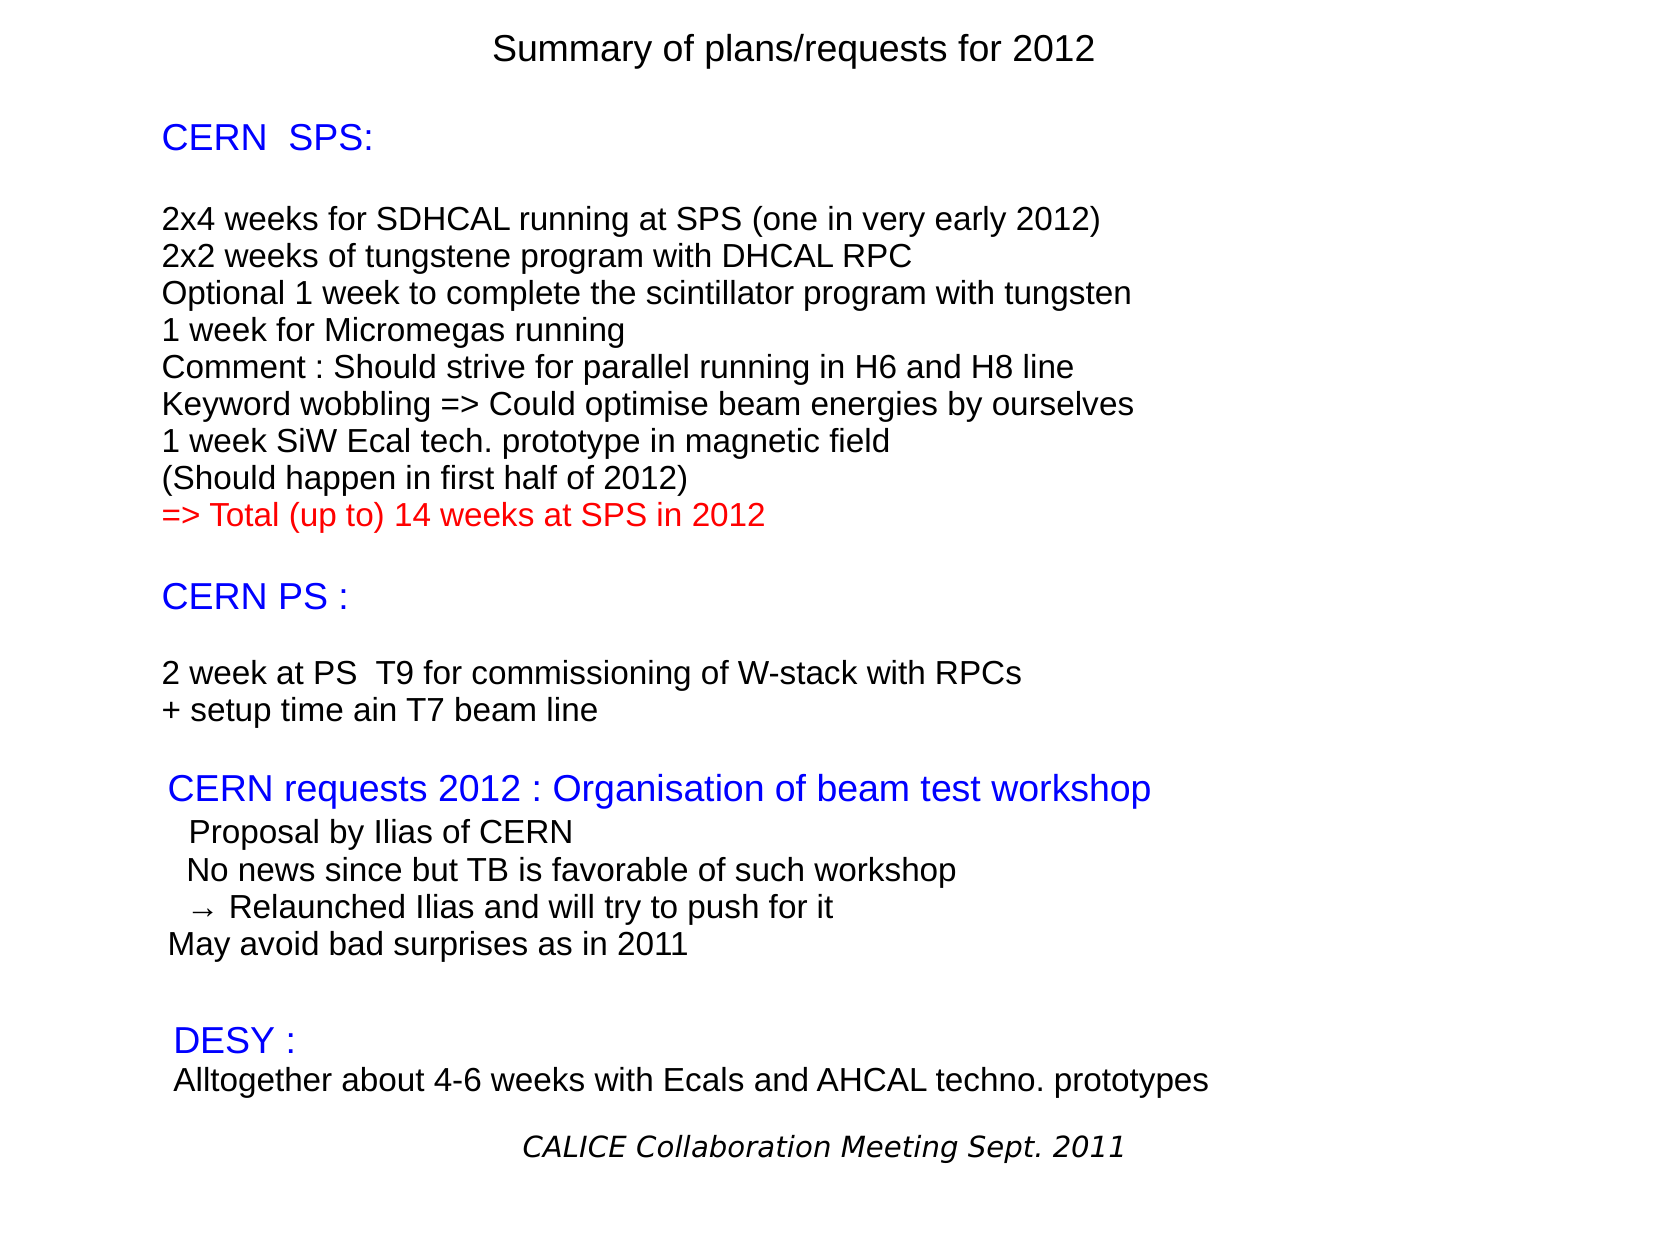

Summary of plans/requests for 2012
CERN  SPS:
2x4 weeks for SDHCAL running at SPS (one in very early 2012)
2x2 weeks of tungstene program with DHCAL RPC
Optional 1 week to complete the scintillator program with tungsten
1 week for Micromegas running
Comment : Should strive for parallel running in H6 and H8 line
Keyword wobbling => Could optimise beam energies by ourselves
1 week SiW Ecal tech. prototype in magnetic field
(Should happen in first half of 2012)
=> Total (up to) 14 weeks at SPS in 2012
CERN PS :
2 week at PS T9 for commissioning of W-stack with RPCs
+ setup time ain T7 beam line
CERN requests 2012 : Organisation of beam test workshop
 Proposal by Ilias of CERN
 No news since but TB is favorable of such workshop
 → Relaunched Ilias and will try to push for it
May avoid bad surprises as in 2011
DESY :
Alltogether about 4-6 weeks with Ecals and AHCAL techno. prototypes
CALICE Collaboration Meeting Sept. 2011